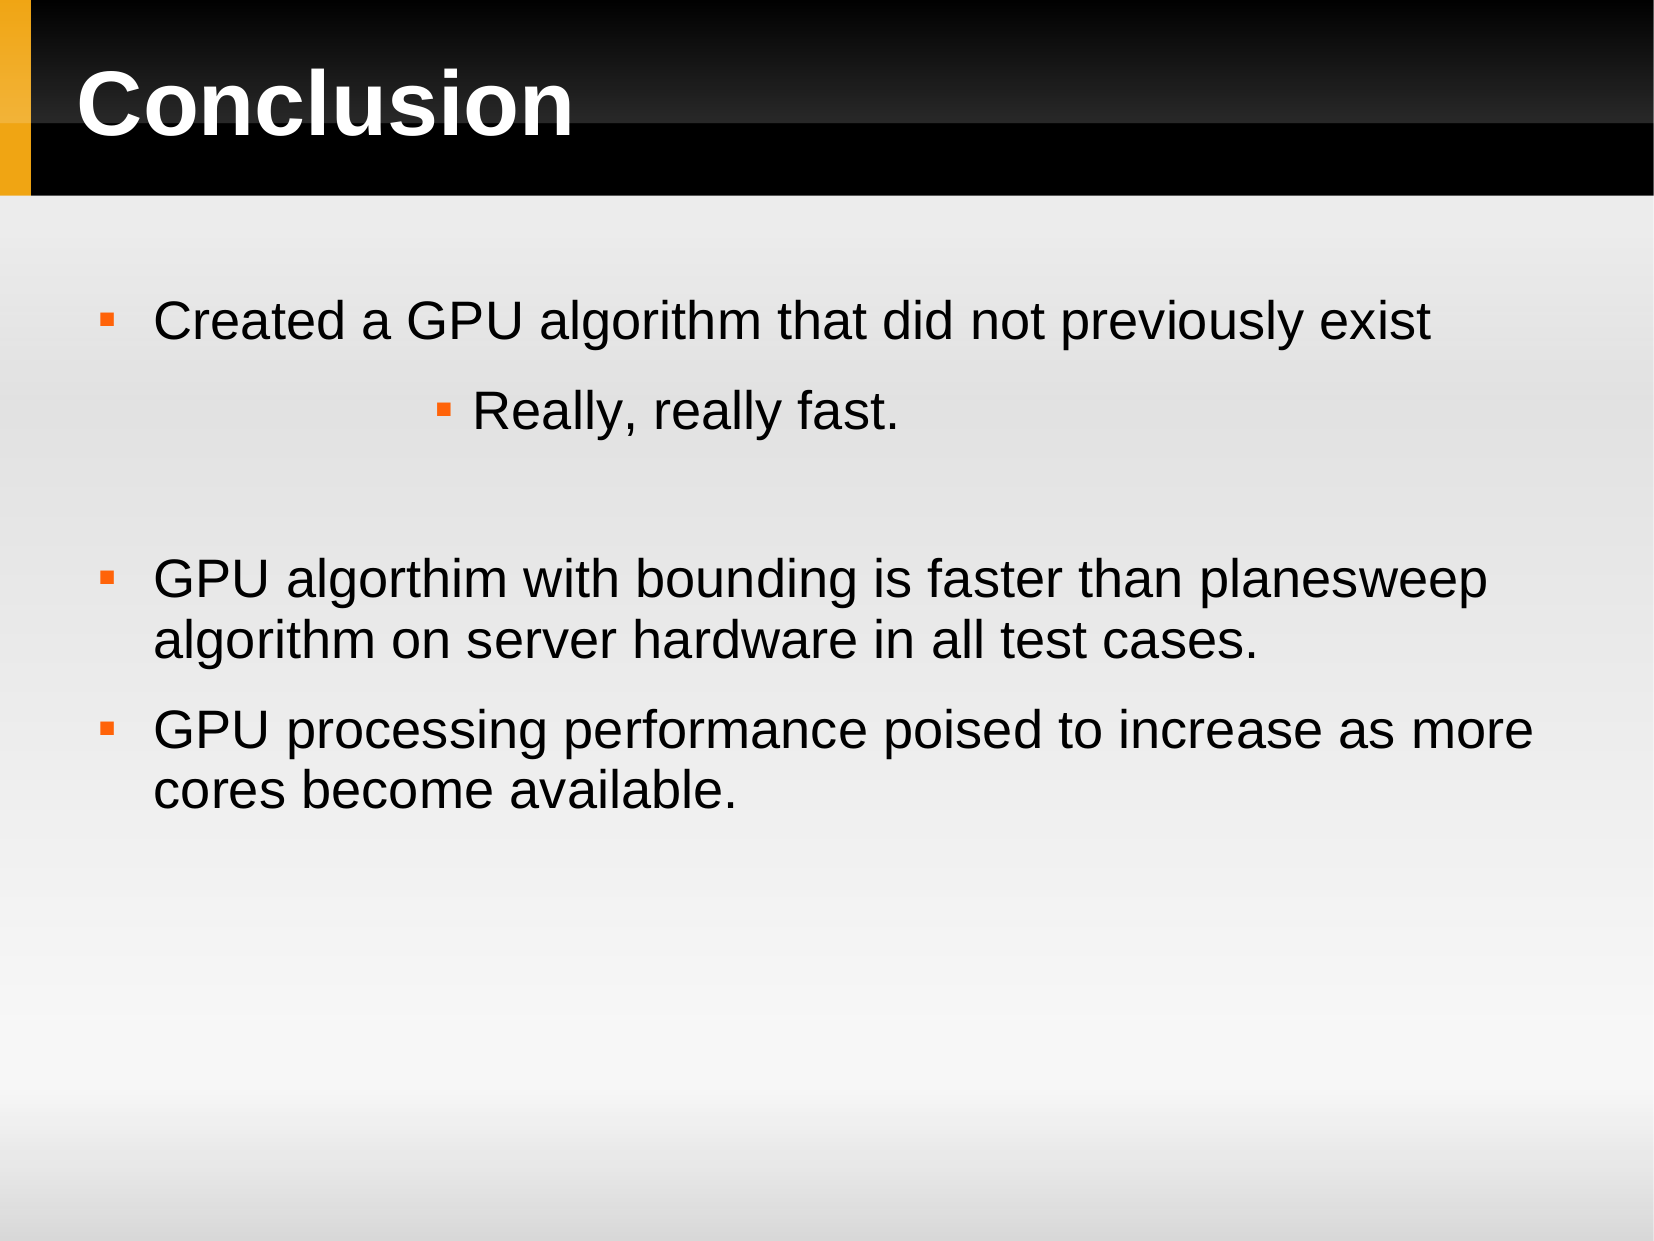

# Conclusion
Created a GPU algorithm that did not previously exist
Really, really fast.
GPU algorthim with bounding is faster than planesweep algorithm on server hardware in all test cases.
GPU processing performance poised to increase as more cores become available.